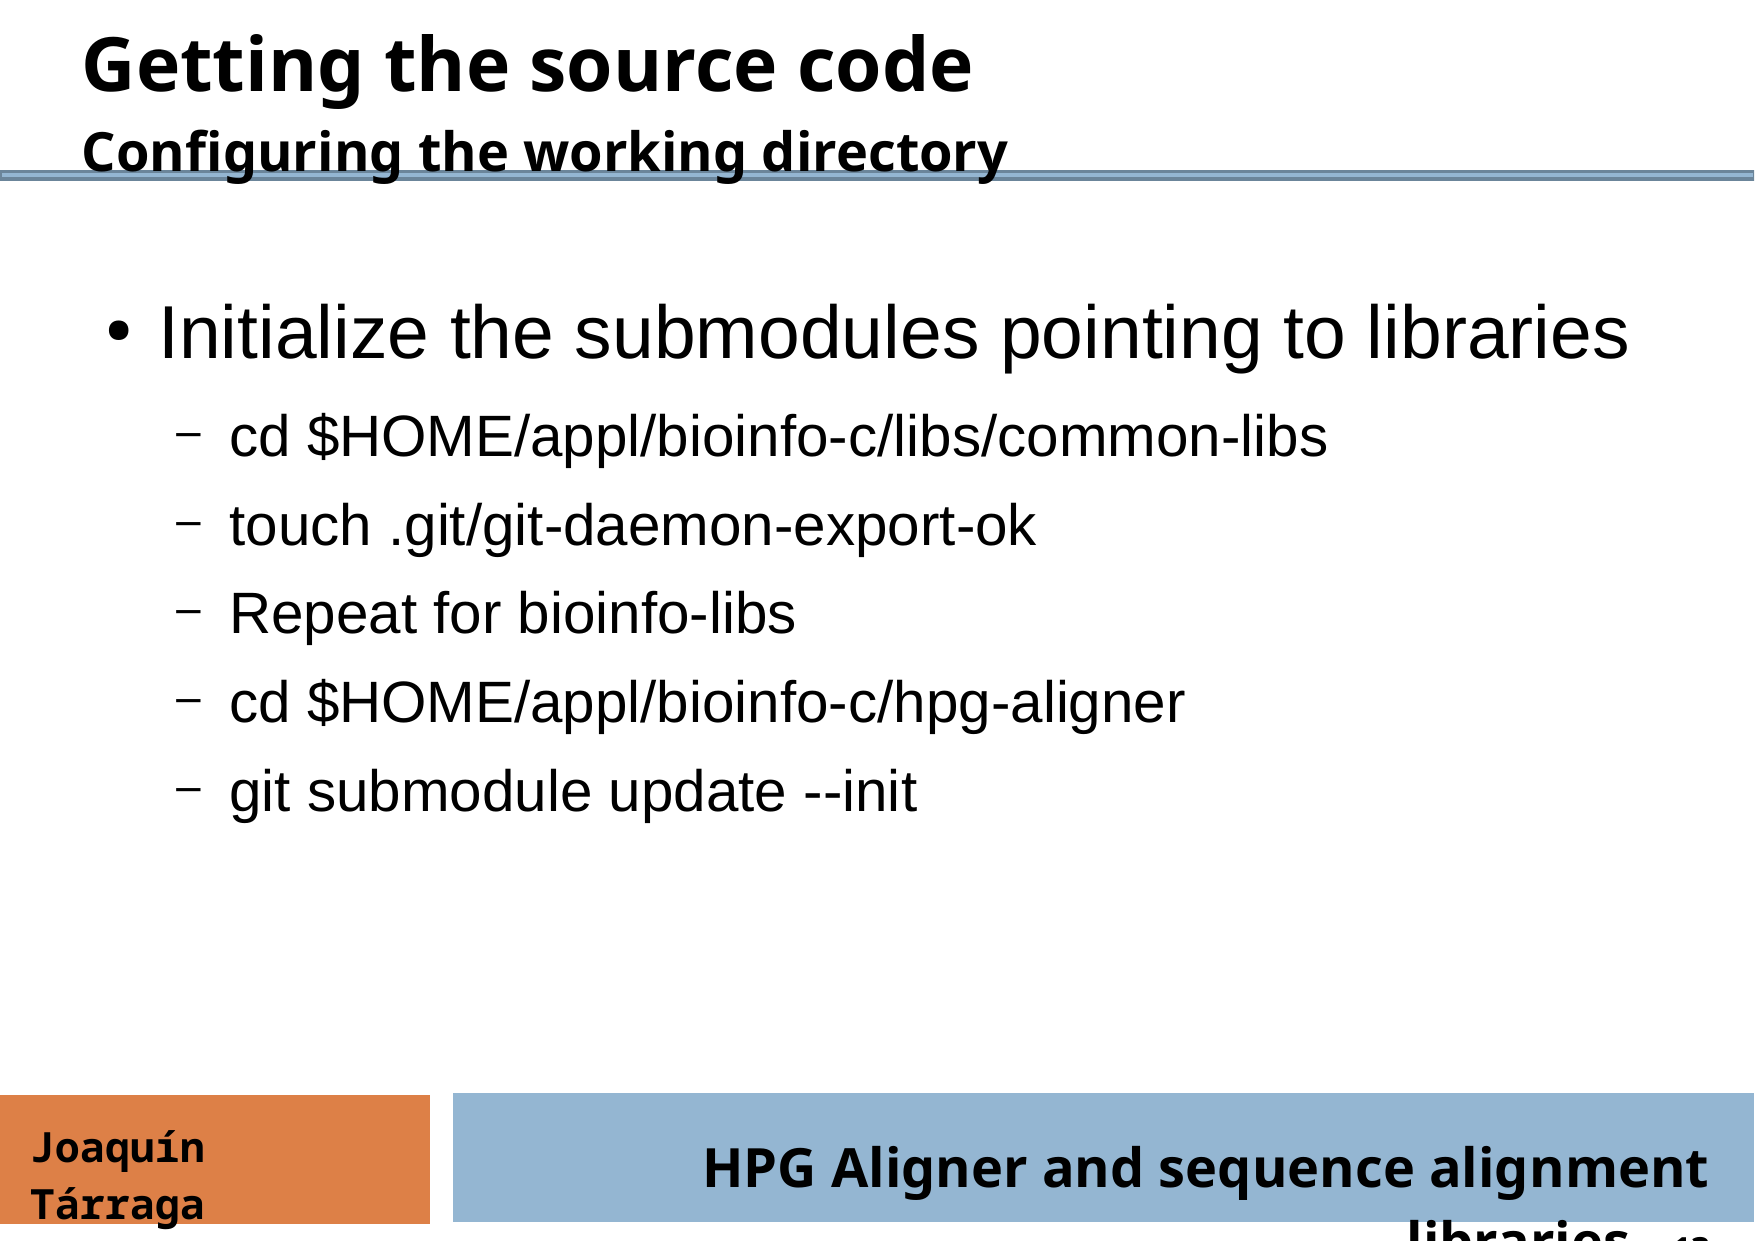

Getting the source code
Configuring the working directory
# Initialize the submodules pointing to libraries
cd $HOME/appl/bioinfo-c/libs/common-libs
touch .git/git-daemon-export-ok
Repeat for bioinfo-libs
cd $HOME/appl/bioinfo-c/hpg-aligner
git submodule update --init
Joaquín Tárraga
jtarraga@cipf.es
HPG Aligner and sequence alignment libraries 13